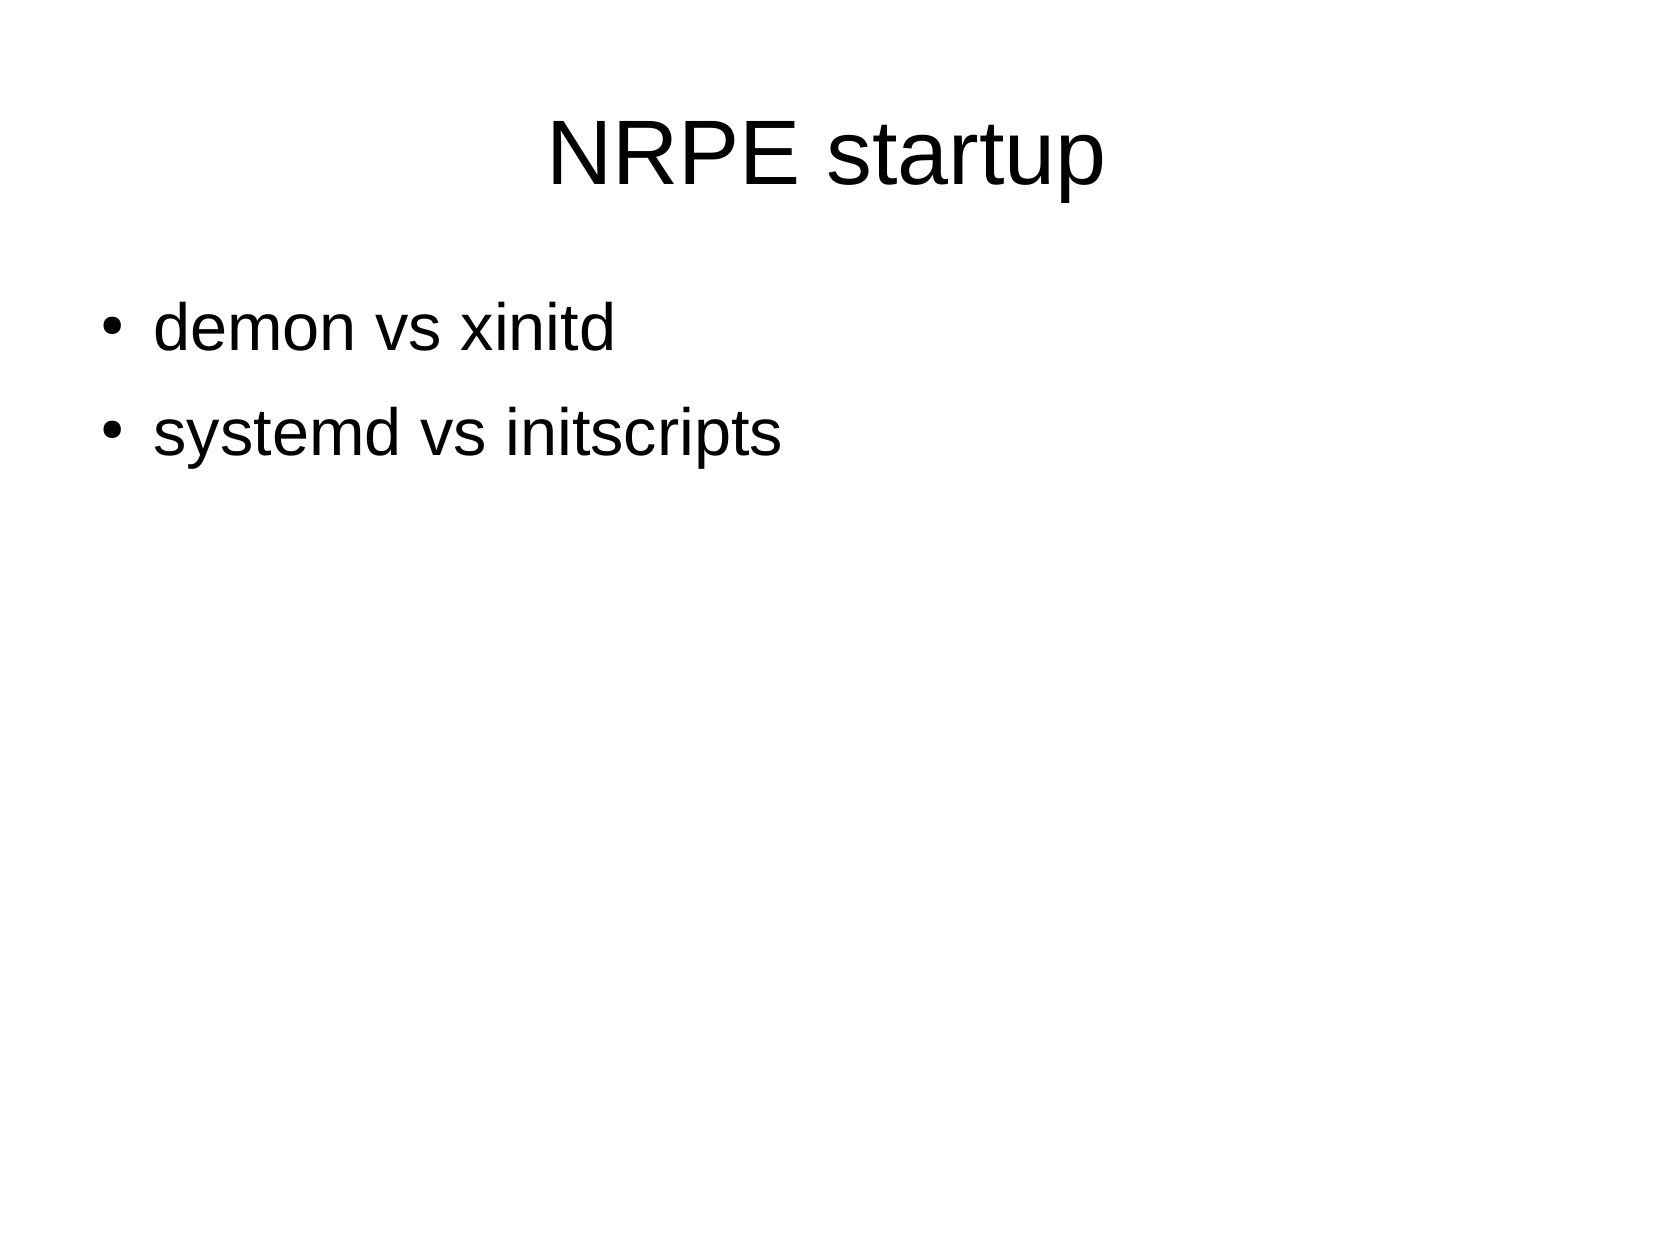

# NRPE startup
demon vs xinitd
systemd vs initscripts